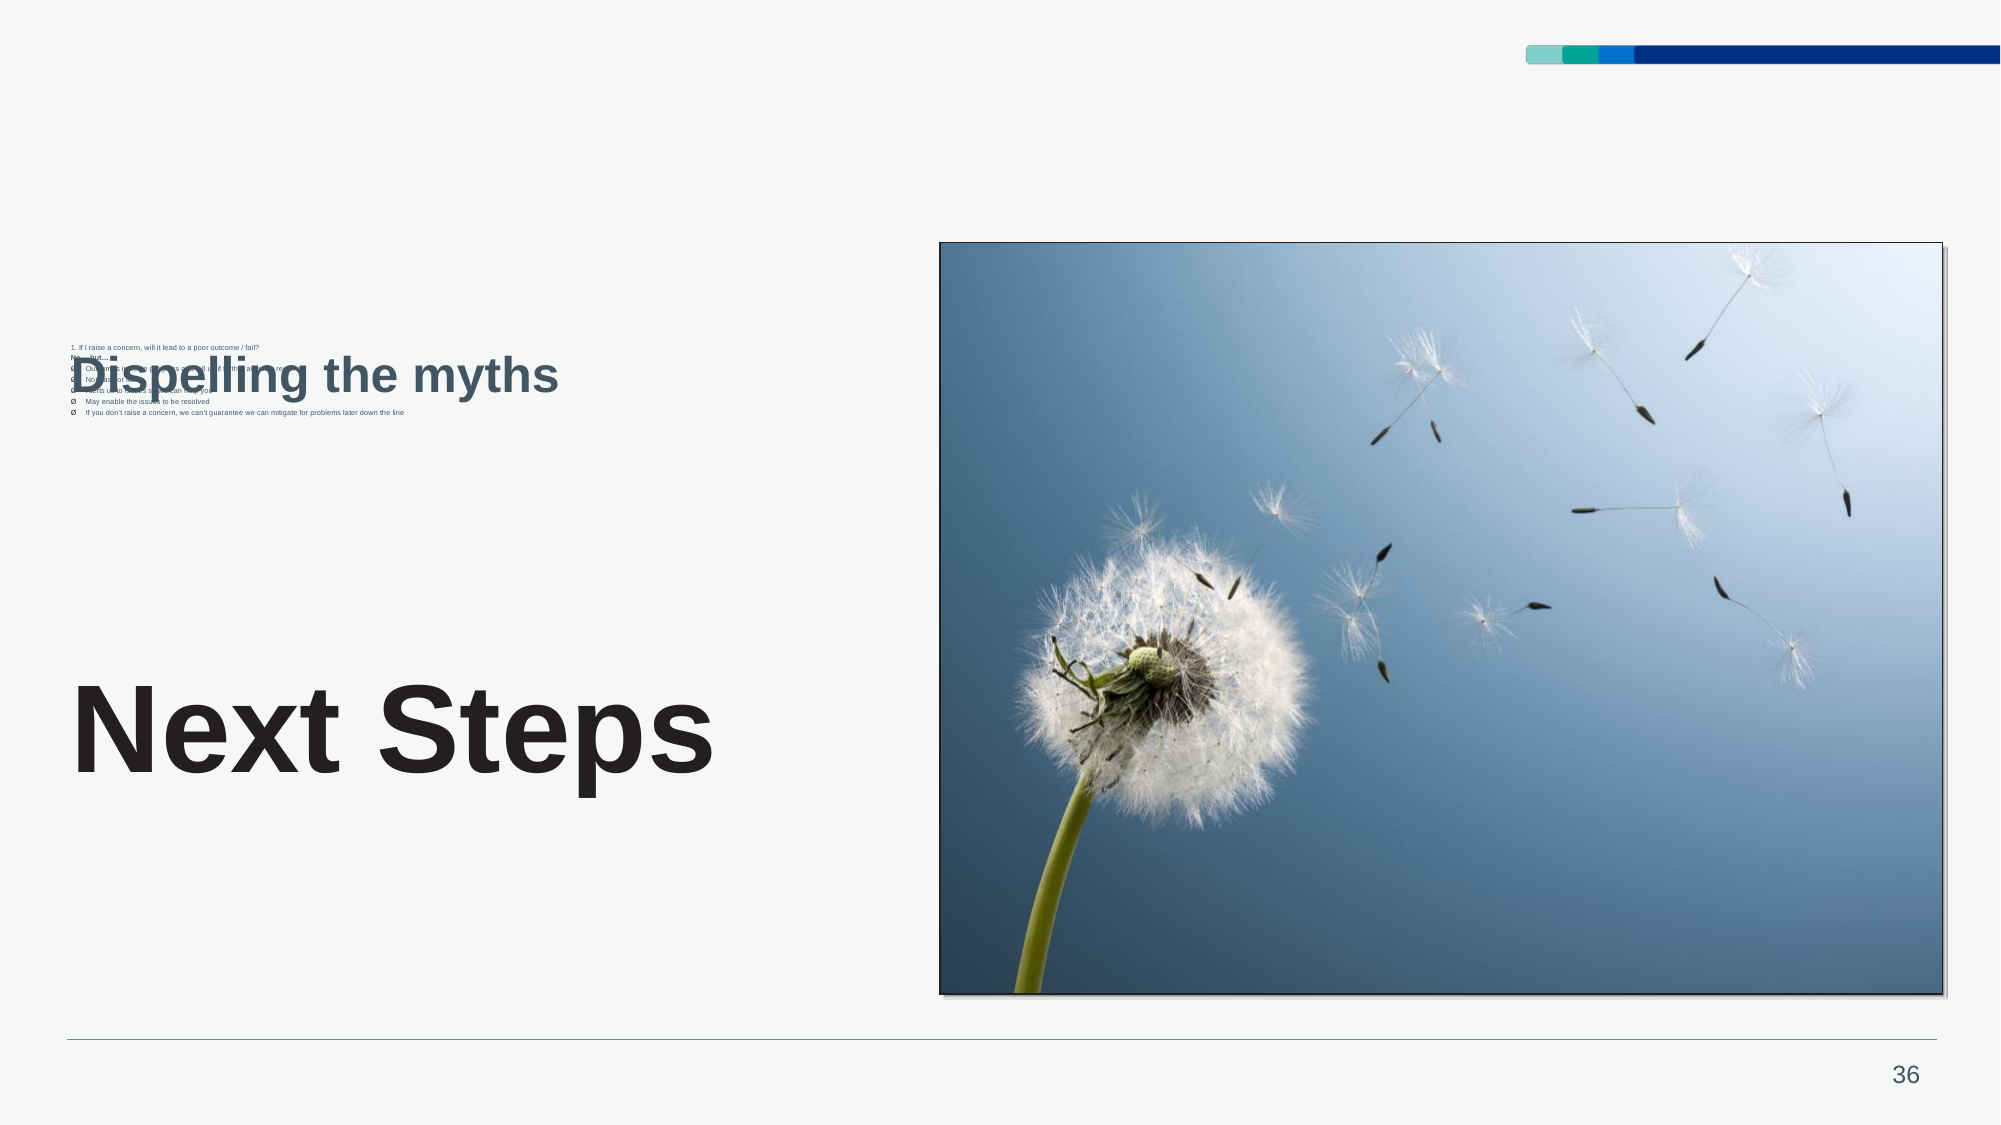

# 1. If I raise a concern, will it lead to a poor outcome / fail?
No… but…
Outcomes indicate progress and tell us if further action is required
Not pass or fail
Alerts us to issues so we can help you
May enable the issues to be resolved
If you don’t raise a concern, we can’t guarantee we can mitigate for problems later down the line
Dispelling the myths
Next Steps